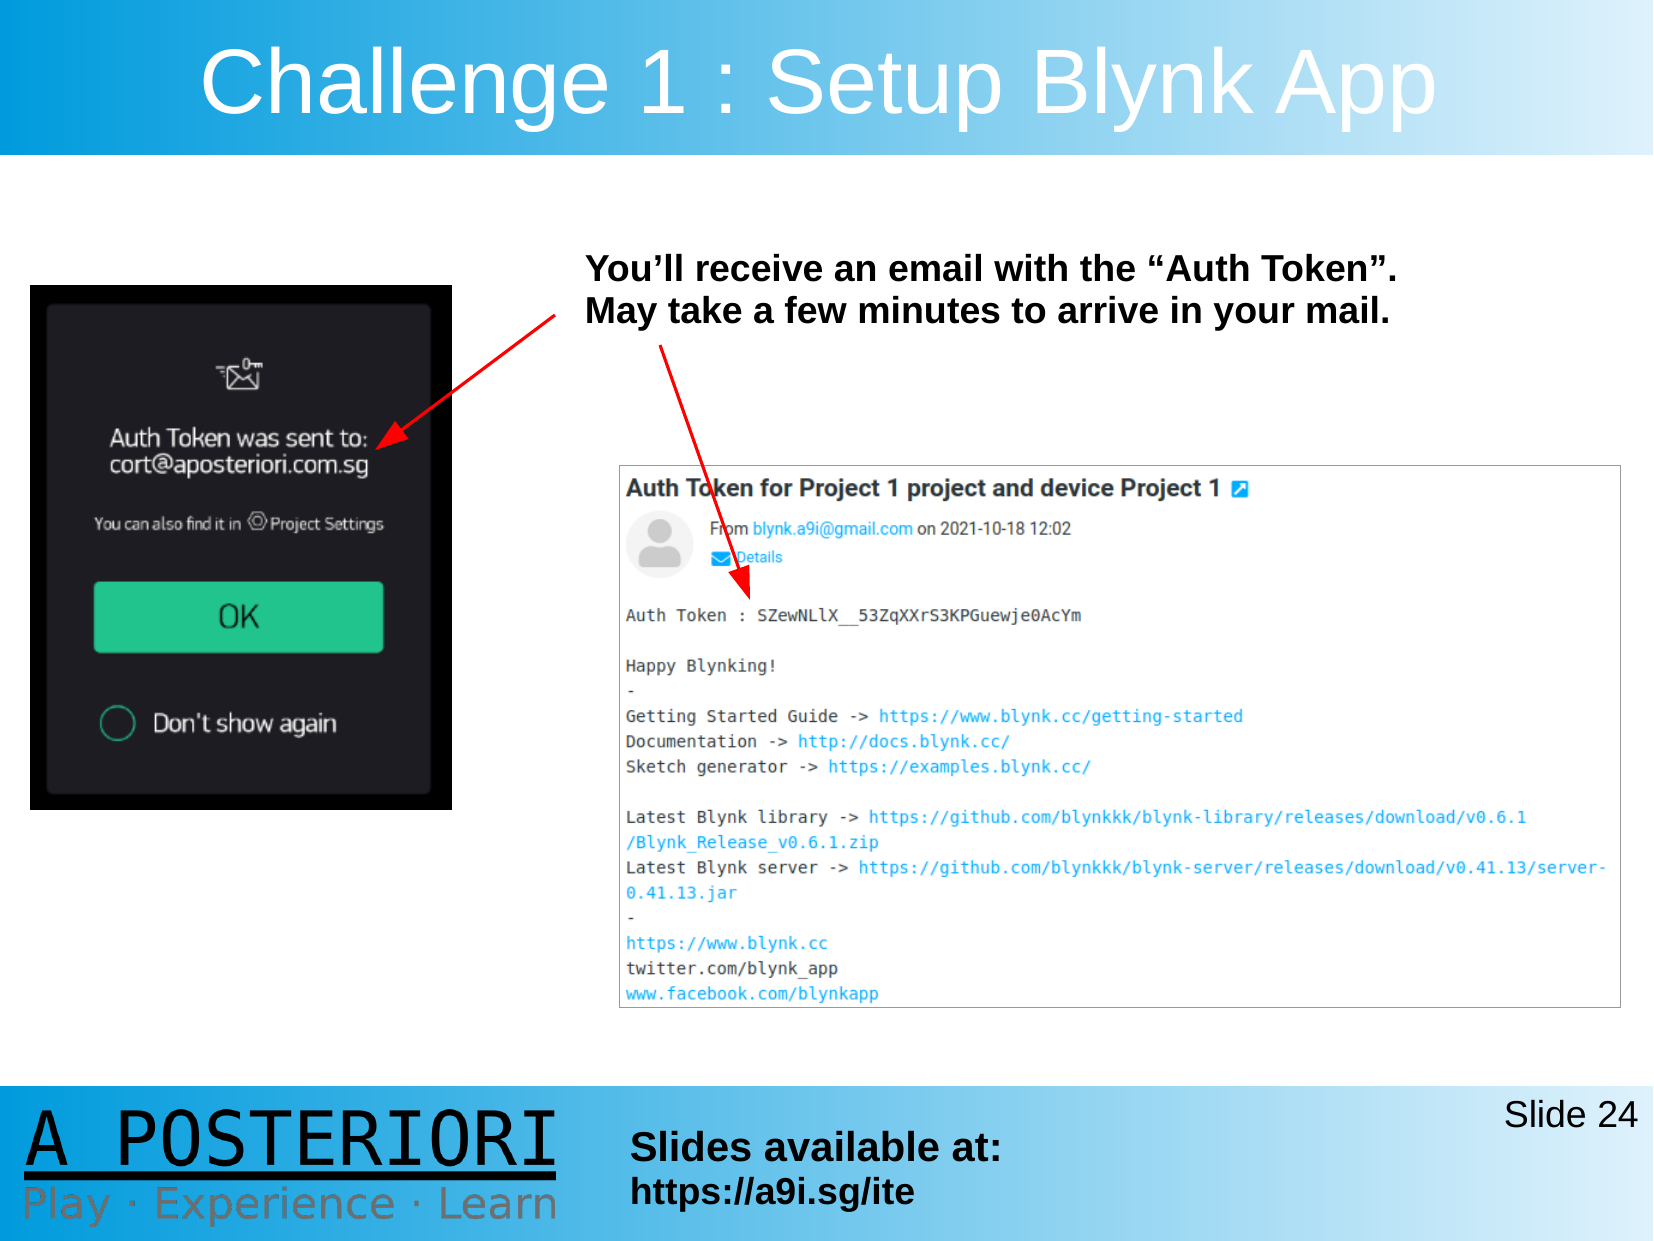

# Challenge 1 : Setup Blynk App
You’ll receive an email with the “Auth Token”.
May take a few minutes to arrive in your mail.